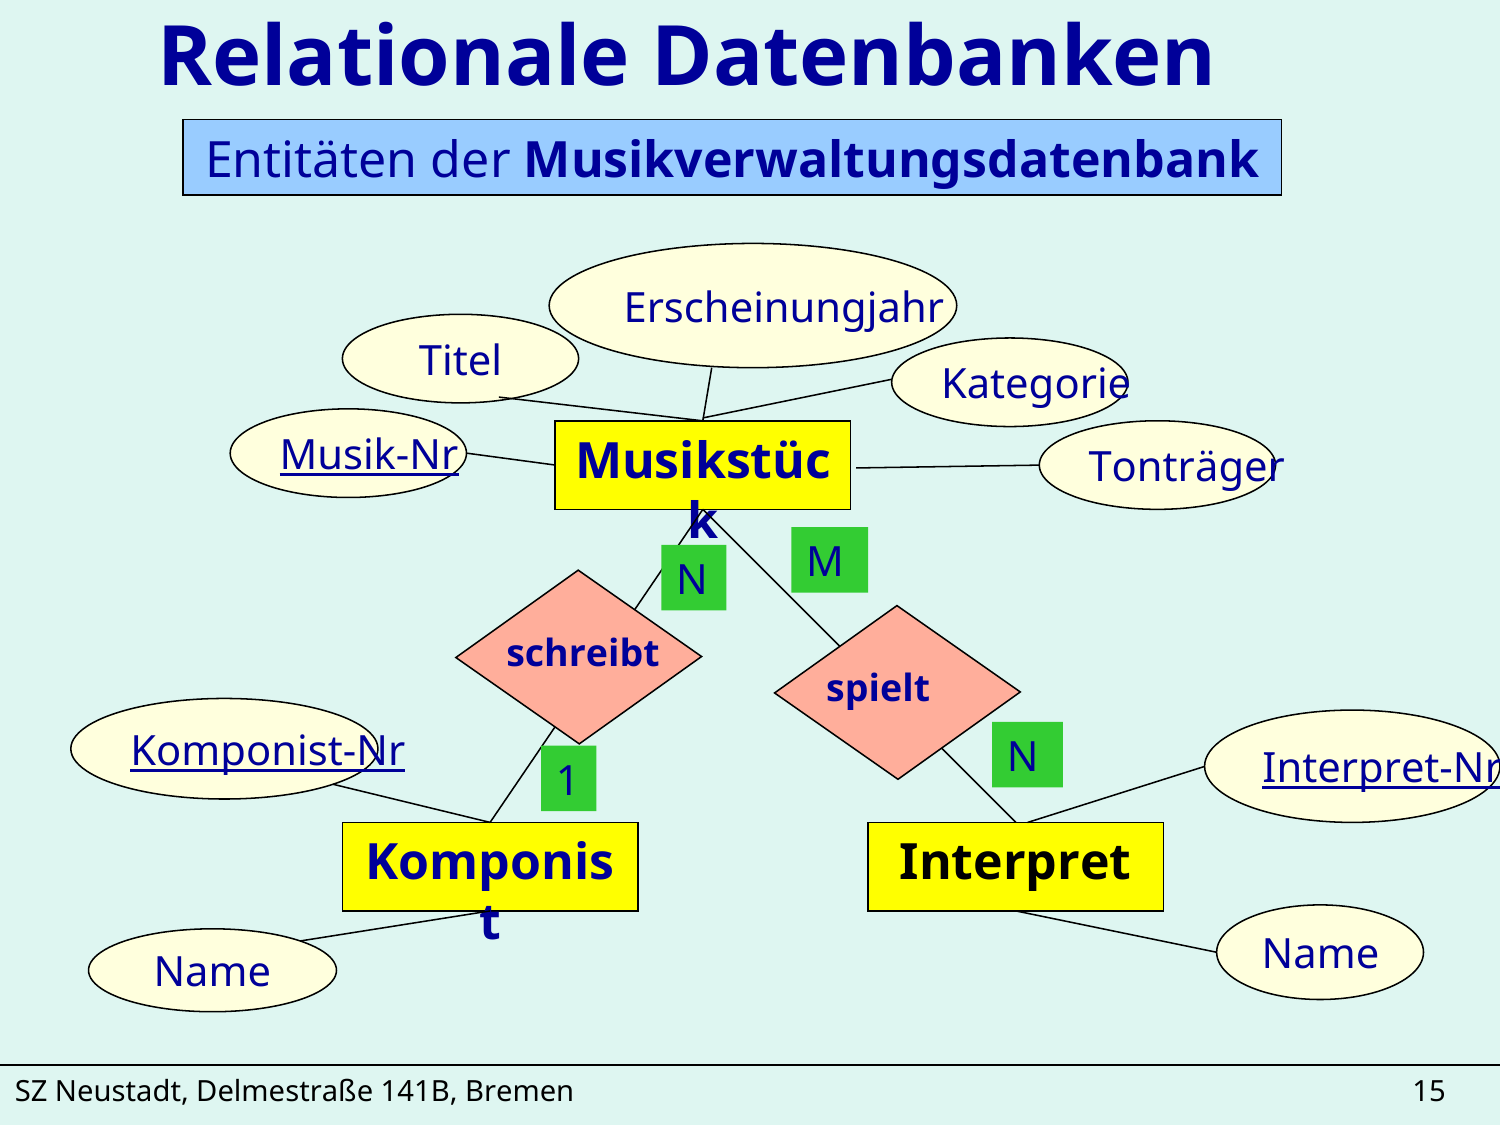

Relationale Datenbanken
Entitäten der Musikverwaltungsdatenbank
Erscheinungjahr
Titel
Kategorie
Musik-Nr
Musikstück
Tonträger
schreibt
spielt
M
N
N
1
Komponist-Nr
Interpret-Nr
Komponist
Interpret
Name
Name